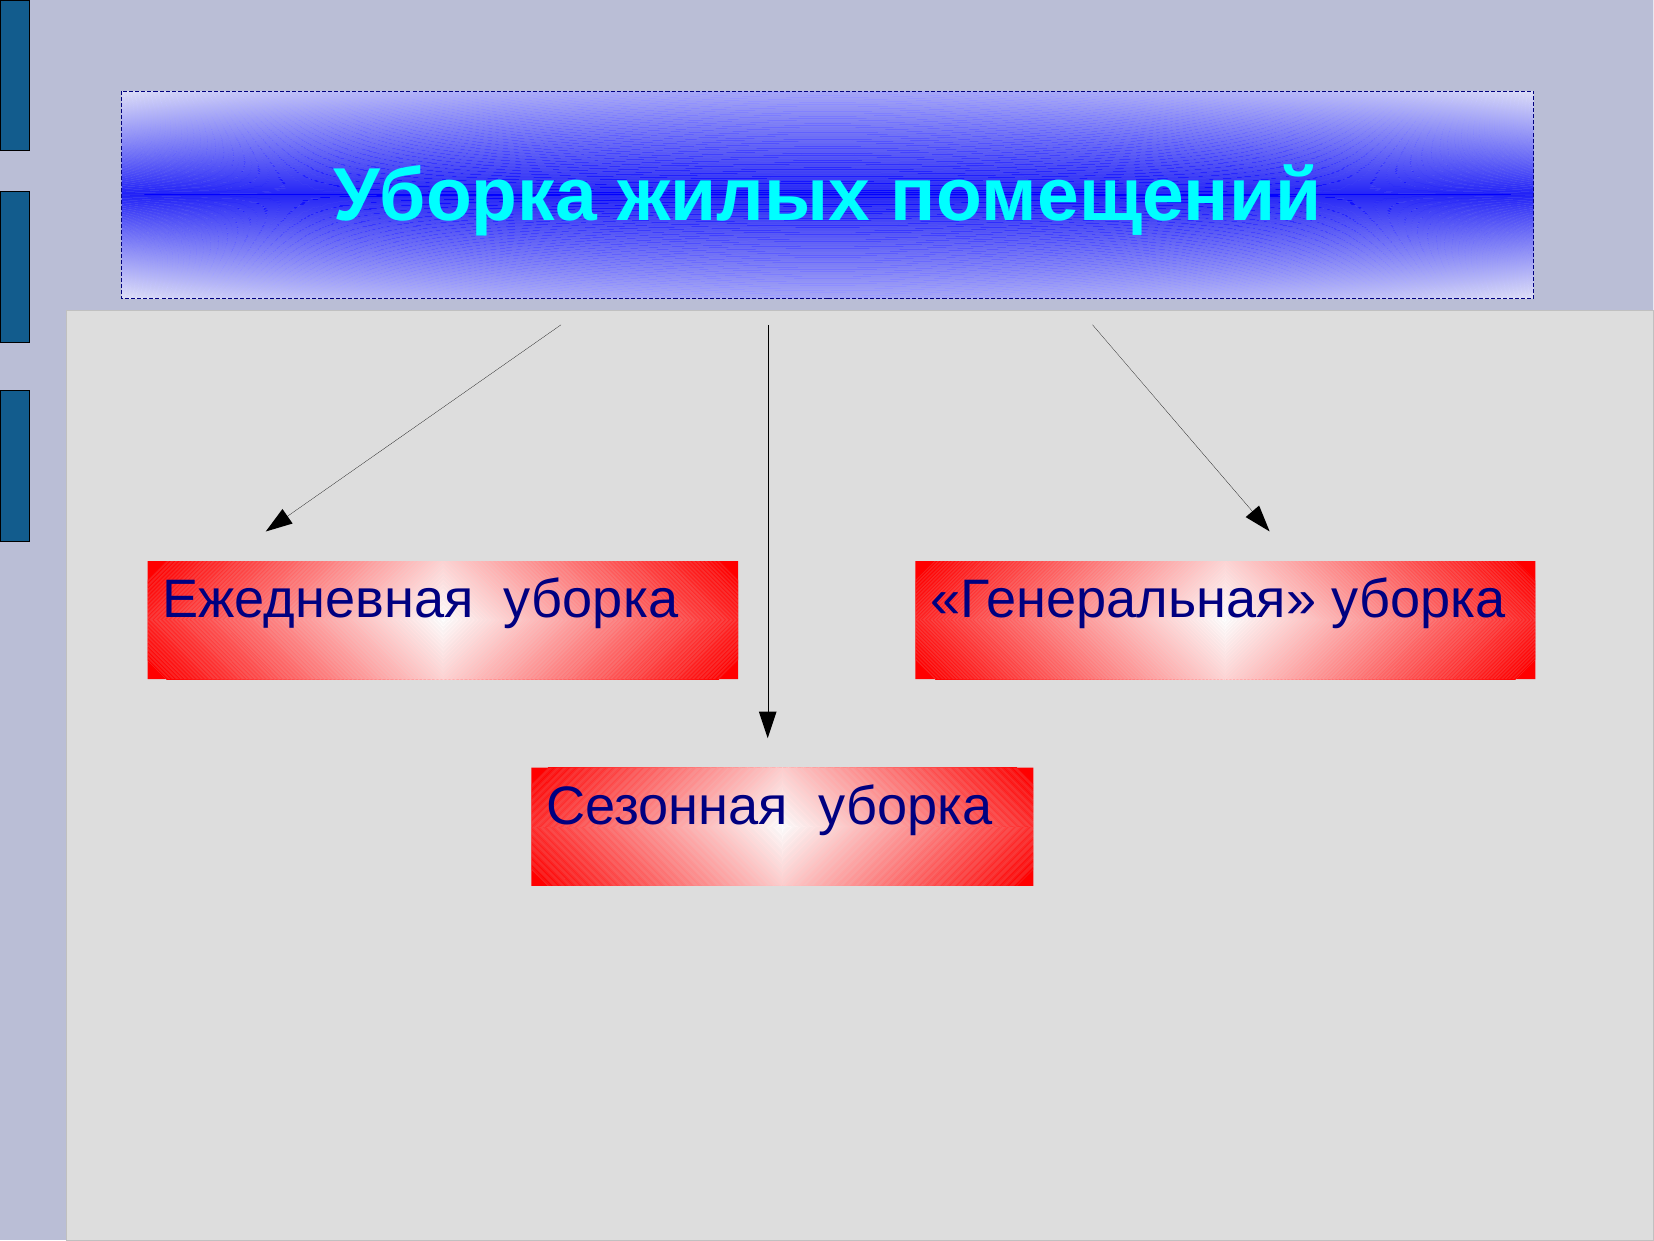

# Уборка жилых помещений
Ежедневная уборка
«Генеральная» уборка
Сезонная уборка